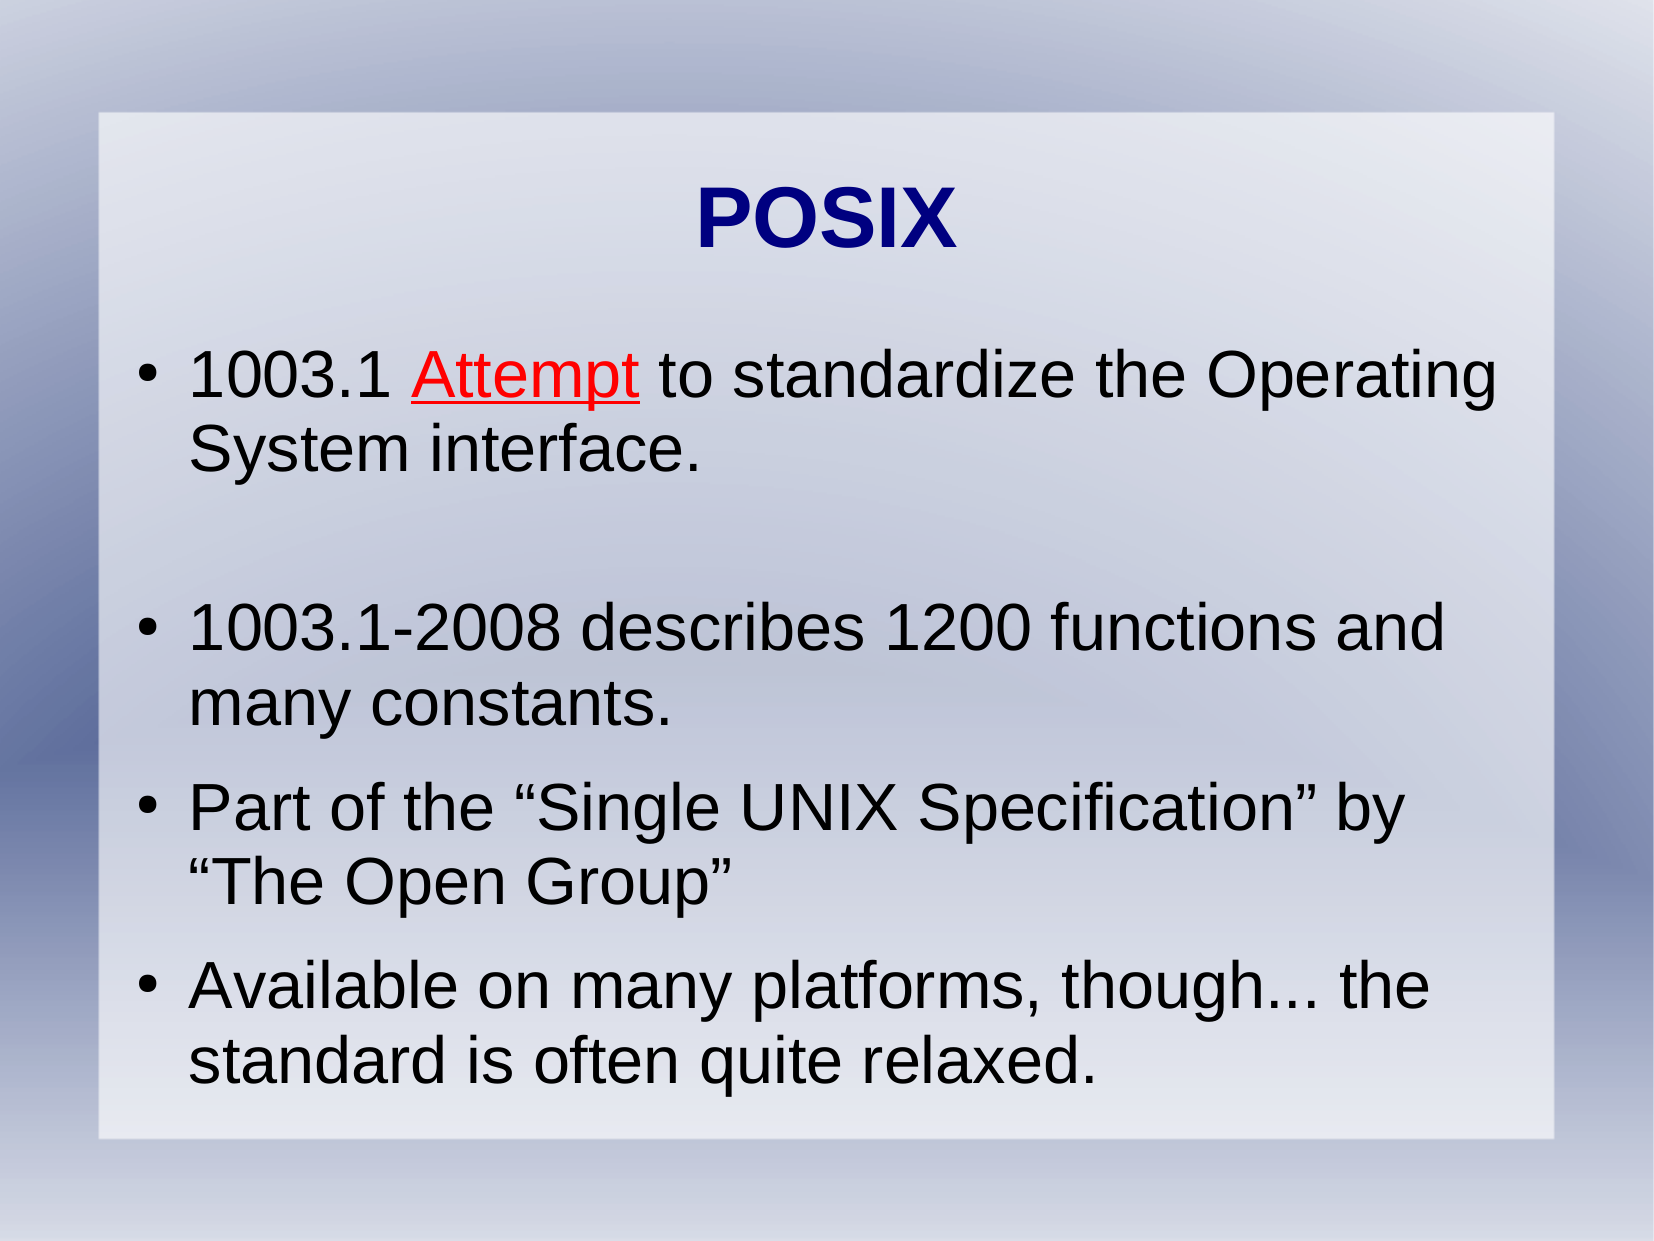

# POSIX
1003.1 Attempt to standardize the Operating System interface.
1003.1-2008 describes 1200 functions and many constants.
Part of the “Single UNIX Specification” by “The Open Group”
Available on many platforms, though... the standard is often quite relaxed.